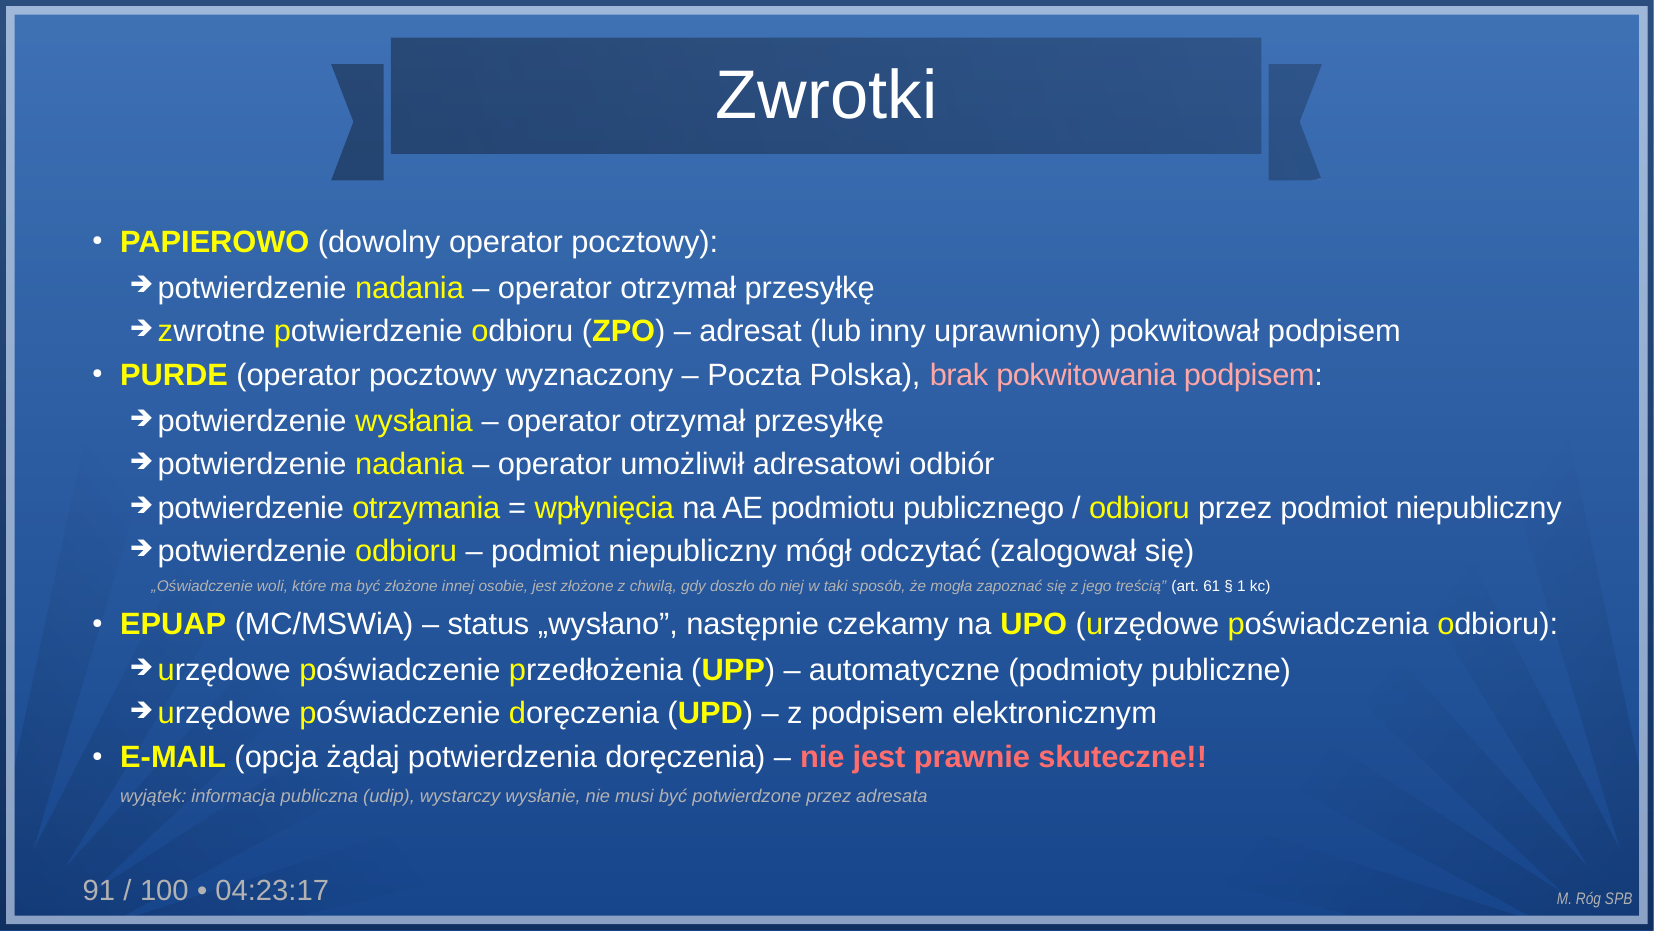

# Zwrotki
PAPIEROWO (dowolny operator pocztowy):
potwierdzenie nadania – operator otrzymał przesyłkę
zwrotne potwierdzenie odbioru (ZPO) – adresat (lub inny uprawniony) pokwitował podpisem
PURDE (operator pocztowy wyznaczony – Poczta Polska), brak pokwitowania podpisem:
potwierdzenie wysłania – operator otrzymał przesyłkę
potwierdzenie nadania – operator umożliwił adresatowi odbiór
potwierdzenie otrzymania = wpłynięcia na AE podmiotu publicznego / odbioru przez podmiot niepubliczny
potwierdzenie odbioru – podmiot niepubliczny mógł odczytać (zalogował się)
„Oświadczenie woli, które ma być złożone innej osobie, jest złożone z chwilą, gdy doszło do niej w taki sposób, że mogła zapoznać się z jego treścią” (art. 61 § 1 kc)
EPUAP (MC/MSWiA) – status „wysłano”, następnie czekamy na UPO (urzędowe poświadczenia odbioru):
urzędowe poświadczenie przedłożenia (UPP) – automatyczne (podmioty publiczne)
urzędowe poświadczenie doręczenia (UPD) – z podpisem elektronicznym
E-MAIL (opcja żądaj potwierdzenia doręczenia) – nie jest prawnie skuteczne!!
wyjątek: informacja publiczna (udip), wystarczy wysłanie, nie musi być potwierdzone przez adresata